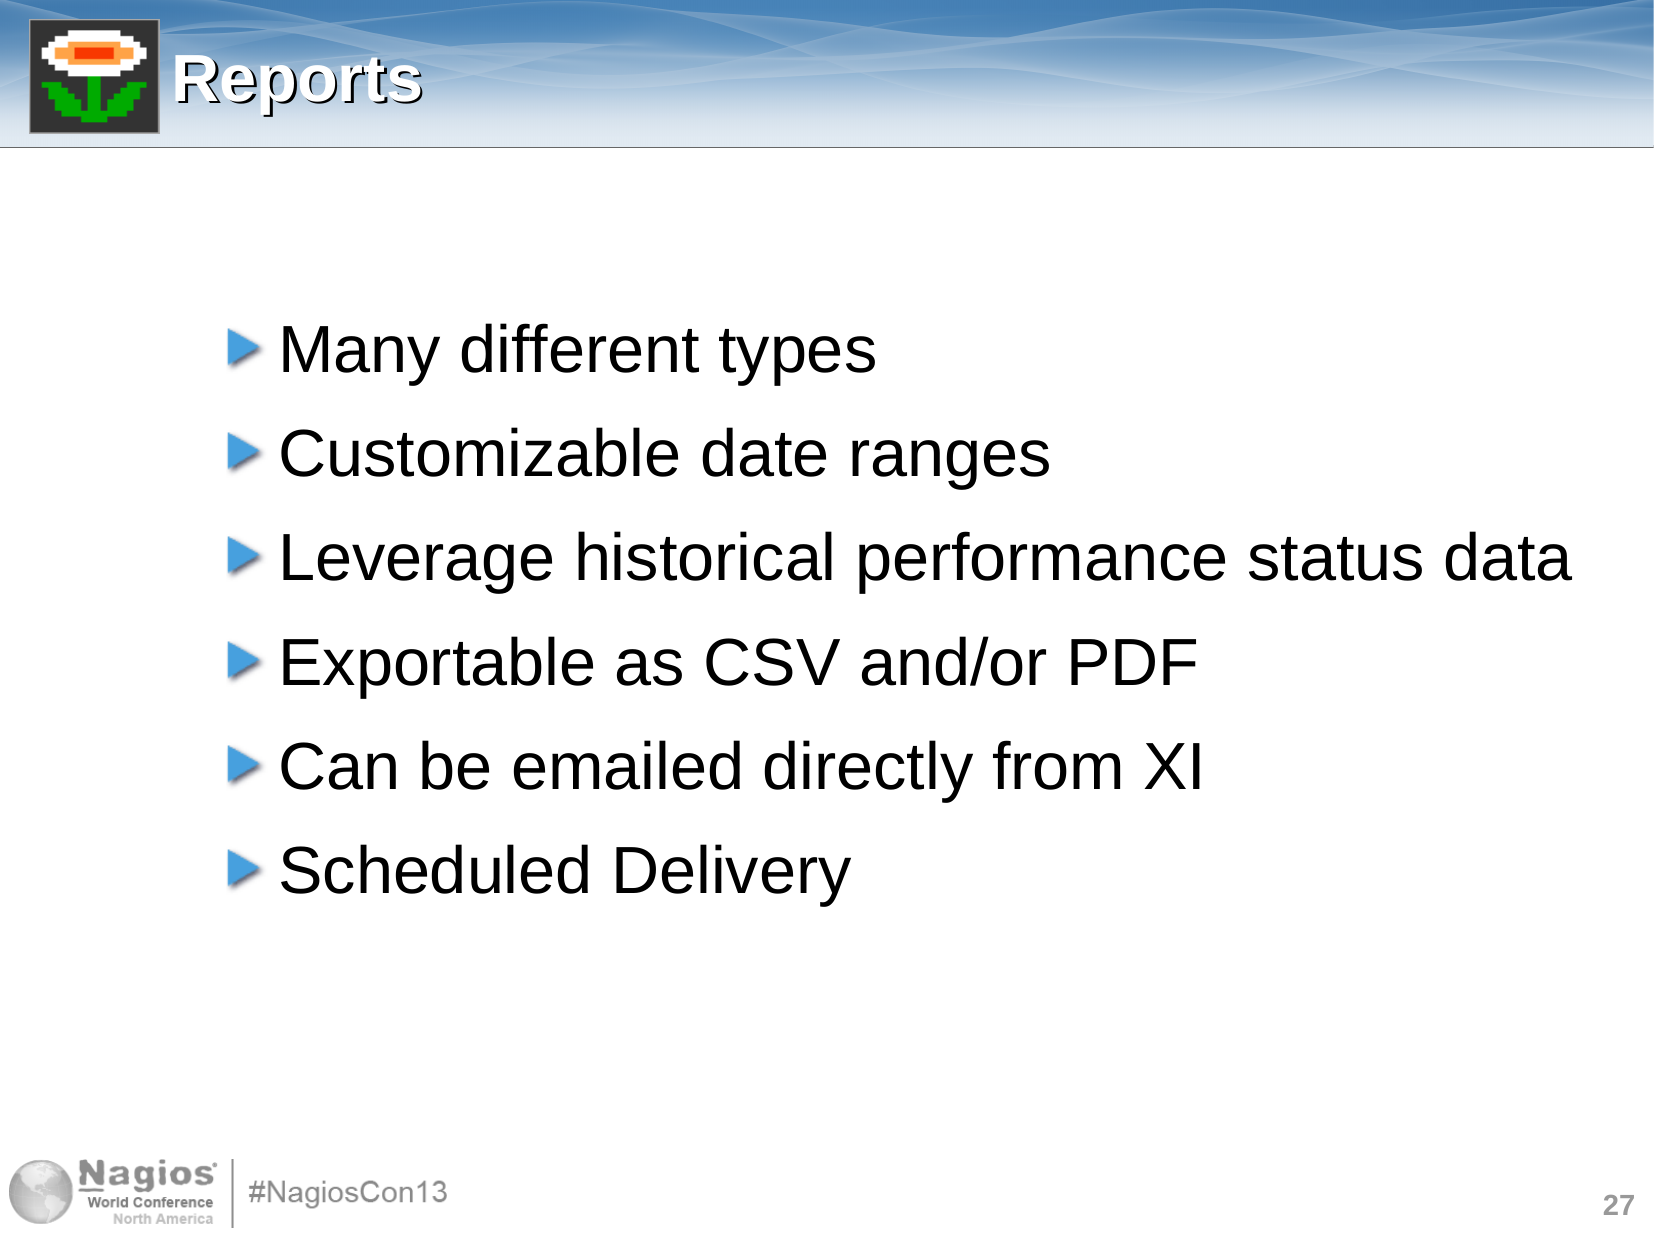

# Reports
Many different types
Customizable date ranges
Leverage historical performance status data
Exportable as CSV and/or PDF
Can be emailed directly from XI
Scheduled Delivery
27